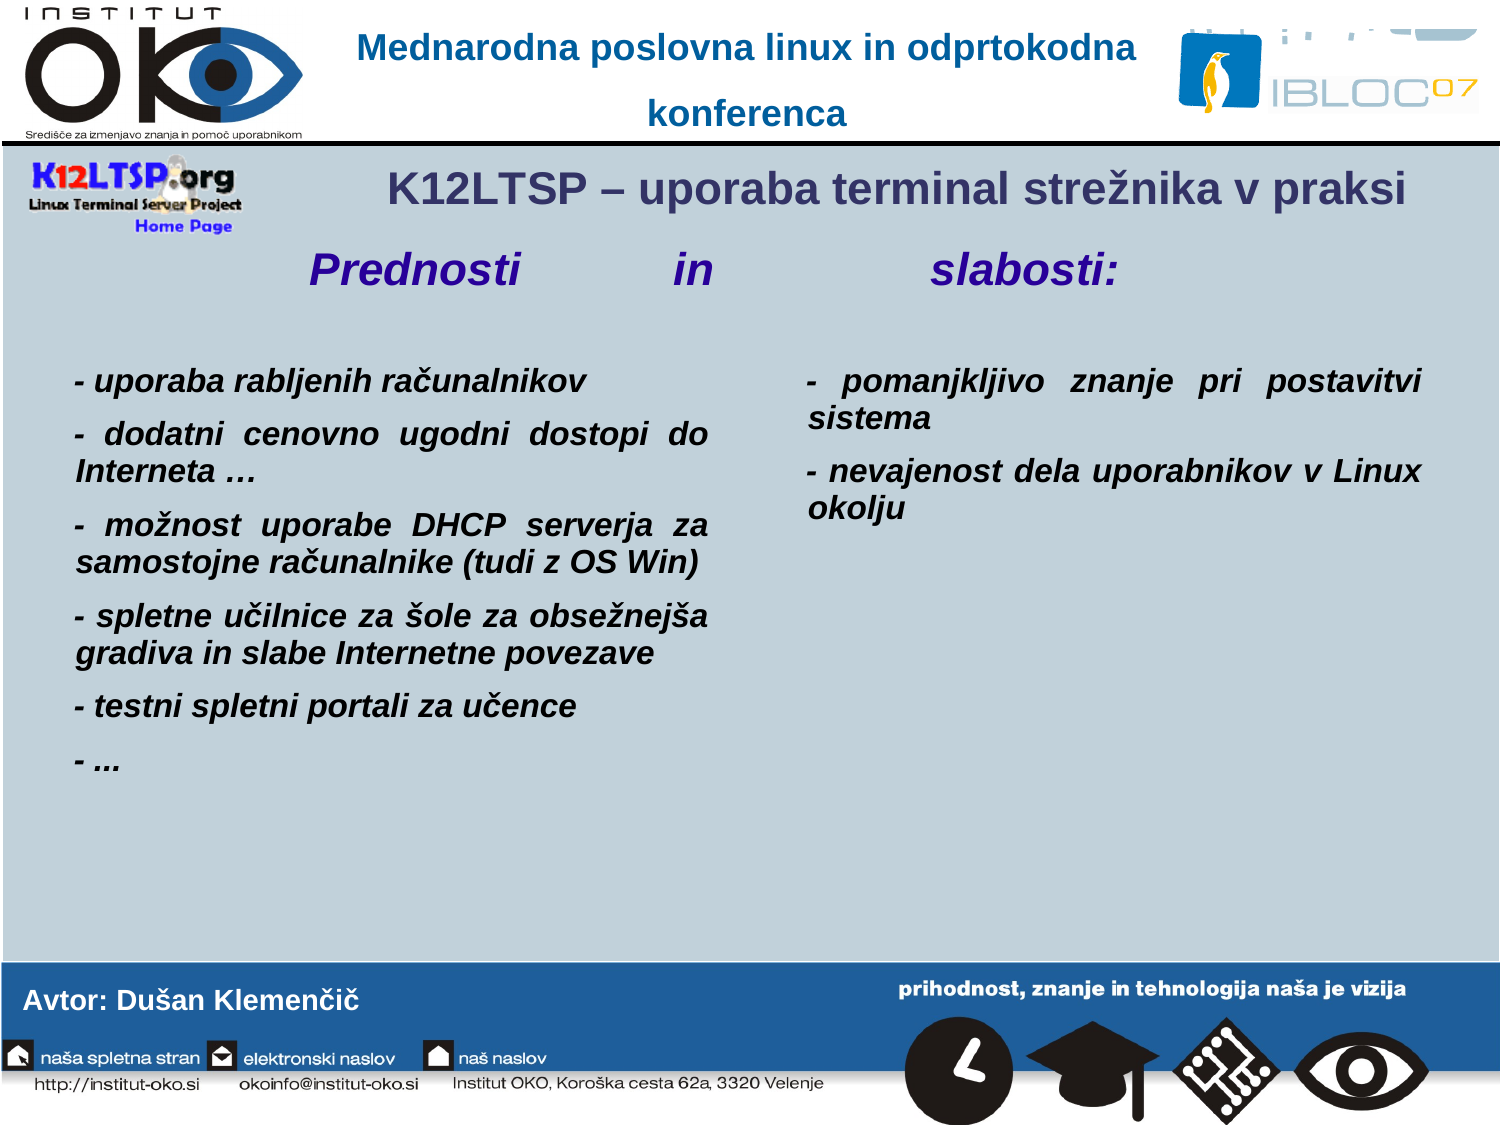

Mednarodna poslovna linux in odprtokodna
konferenca
Avtor: Dušan Klemenčič
# K12LTSP – uporaba terminal strežnika v praksi
Prednosti in slabosti:
- uporaba rabljenih računalnikov
- dodatni cenovno ugodni dostopi do Interneta …
- možnost uporabe DHCP serverja za samostojne računalnike (tudi z OS Win)
- spletne učilnice za šole za obsežnejša gradiva in slabe Internetne povezave
- testni spletni portali za učence
- ...
- pomanjkljivo znanje pri postavitvi sistema
- nevajenost dela uporabnikov v Linux okolju